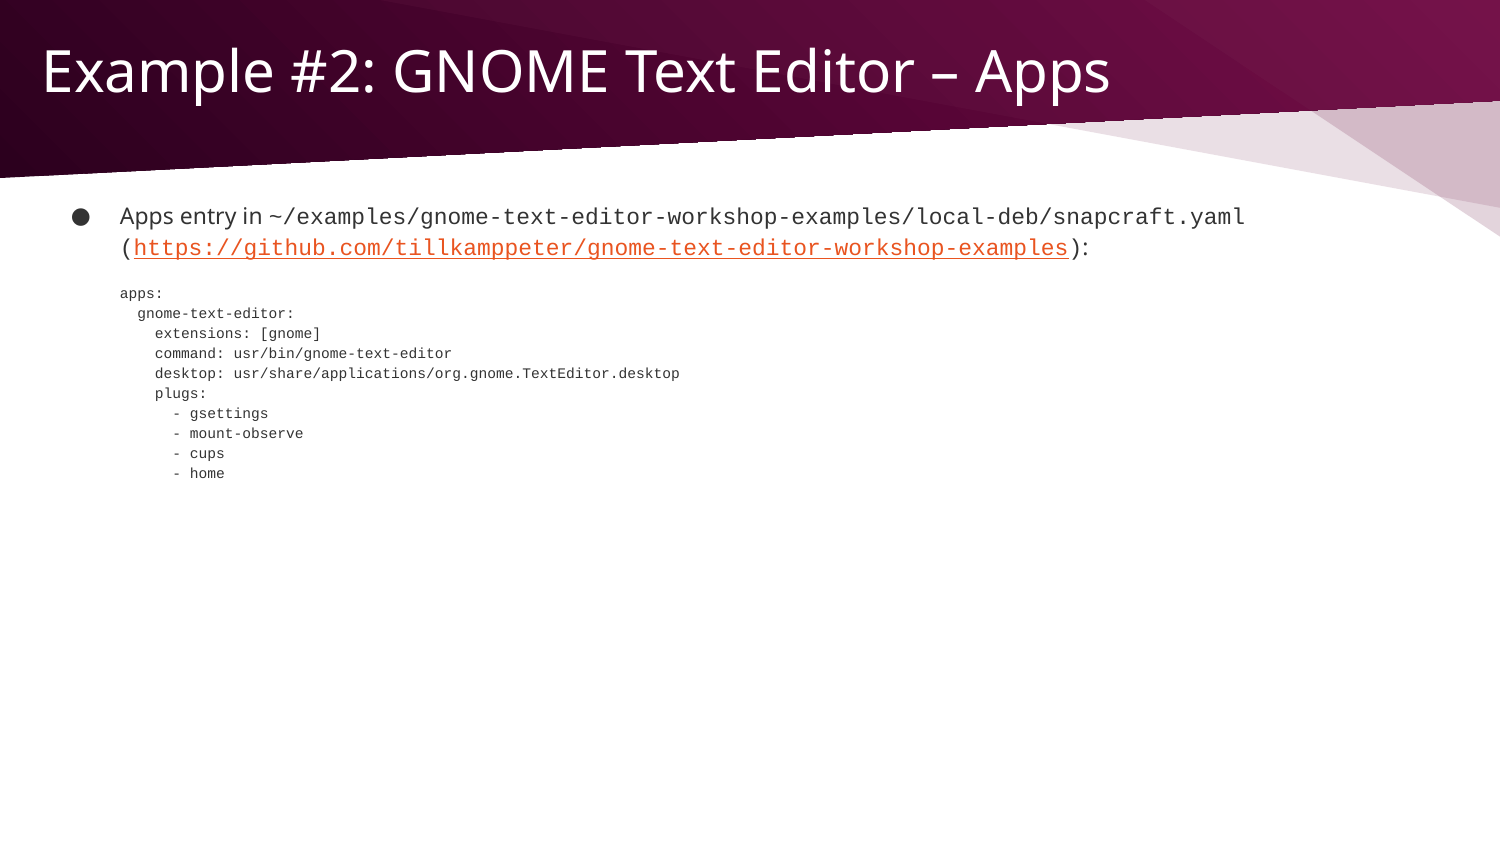

Example #2: GNOME Text Editor – Apps
# Apps entry in ~/examples/gnome-text-editor-workshop-examples/local-deb/snapcraft.yaml (https://github.com/tillkamppeter/gnome-text-editor-workshop-examples):
apps:
	 gnome-text-editor:
	 extensions: [gnome]
	 command: usr/bin/gnome-text-editor
	 desktop: usr/share/applications/org.gnome.TextEditor.desktop
	 plugs:
	 - gsettings
	 - mount-observe
	 - cups
	 - home